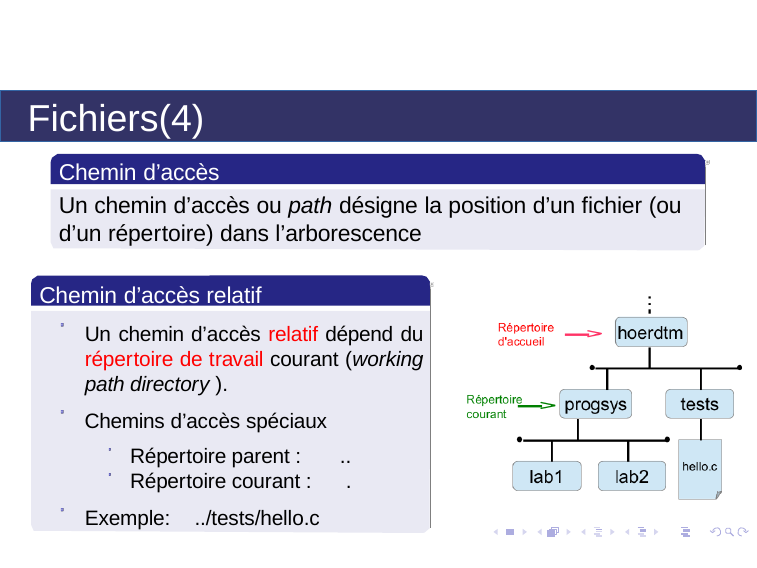

Fichiers(4)
Chemin d’accès
Un chemin d’accès ou path désigne la position d’un fichier (ou d’un répertoire) dans l’arborescence
Chemin d’accès relatif
Un chemin d’accès relatif dépend du répertoire de travail courant (working path directory ).
Chemins d’accès spéciaux
Répertoire parent :	.. Répertoire courant :	 .
Exemple: ../tests/hello.c
mickael.hoerdt@hesge.ch
Systèmes d’exploitation : premiers pas